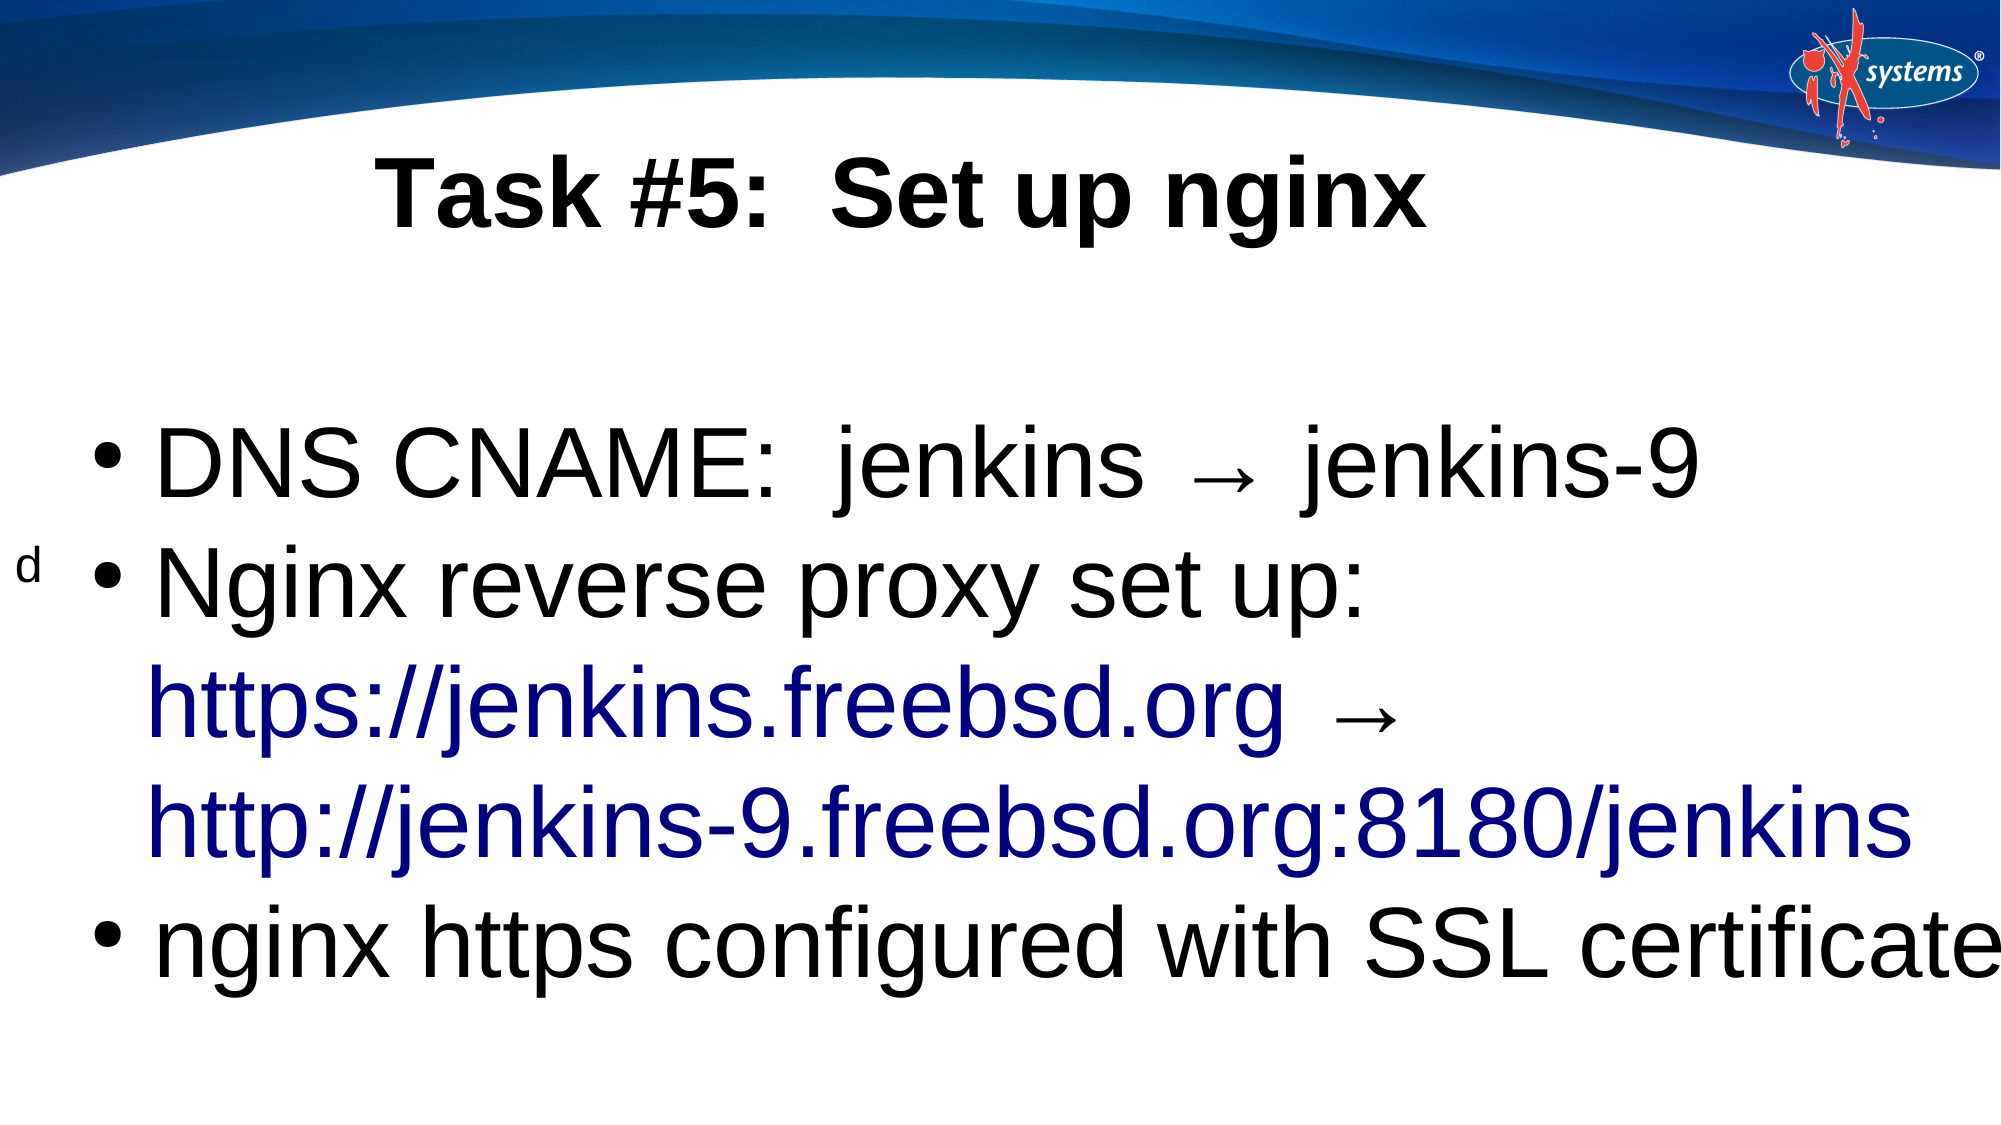

d
Task #5: Set up nginx
 DNS CNAME: jenkins → jenkins-9
 Nginx reverse proxy set up:
 https://jenkins.freebsd.org →
 http://jenkins-9.freebsd.org:8180/jenkins
 nginx https configured with SSL certificate